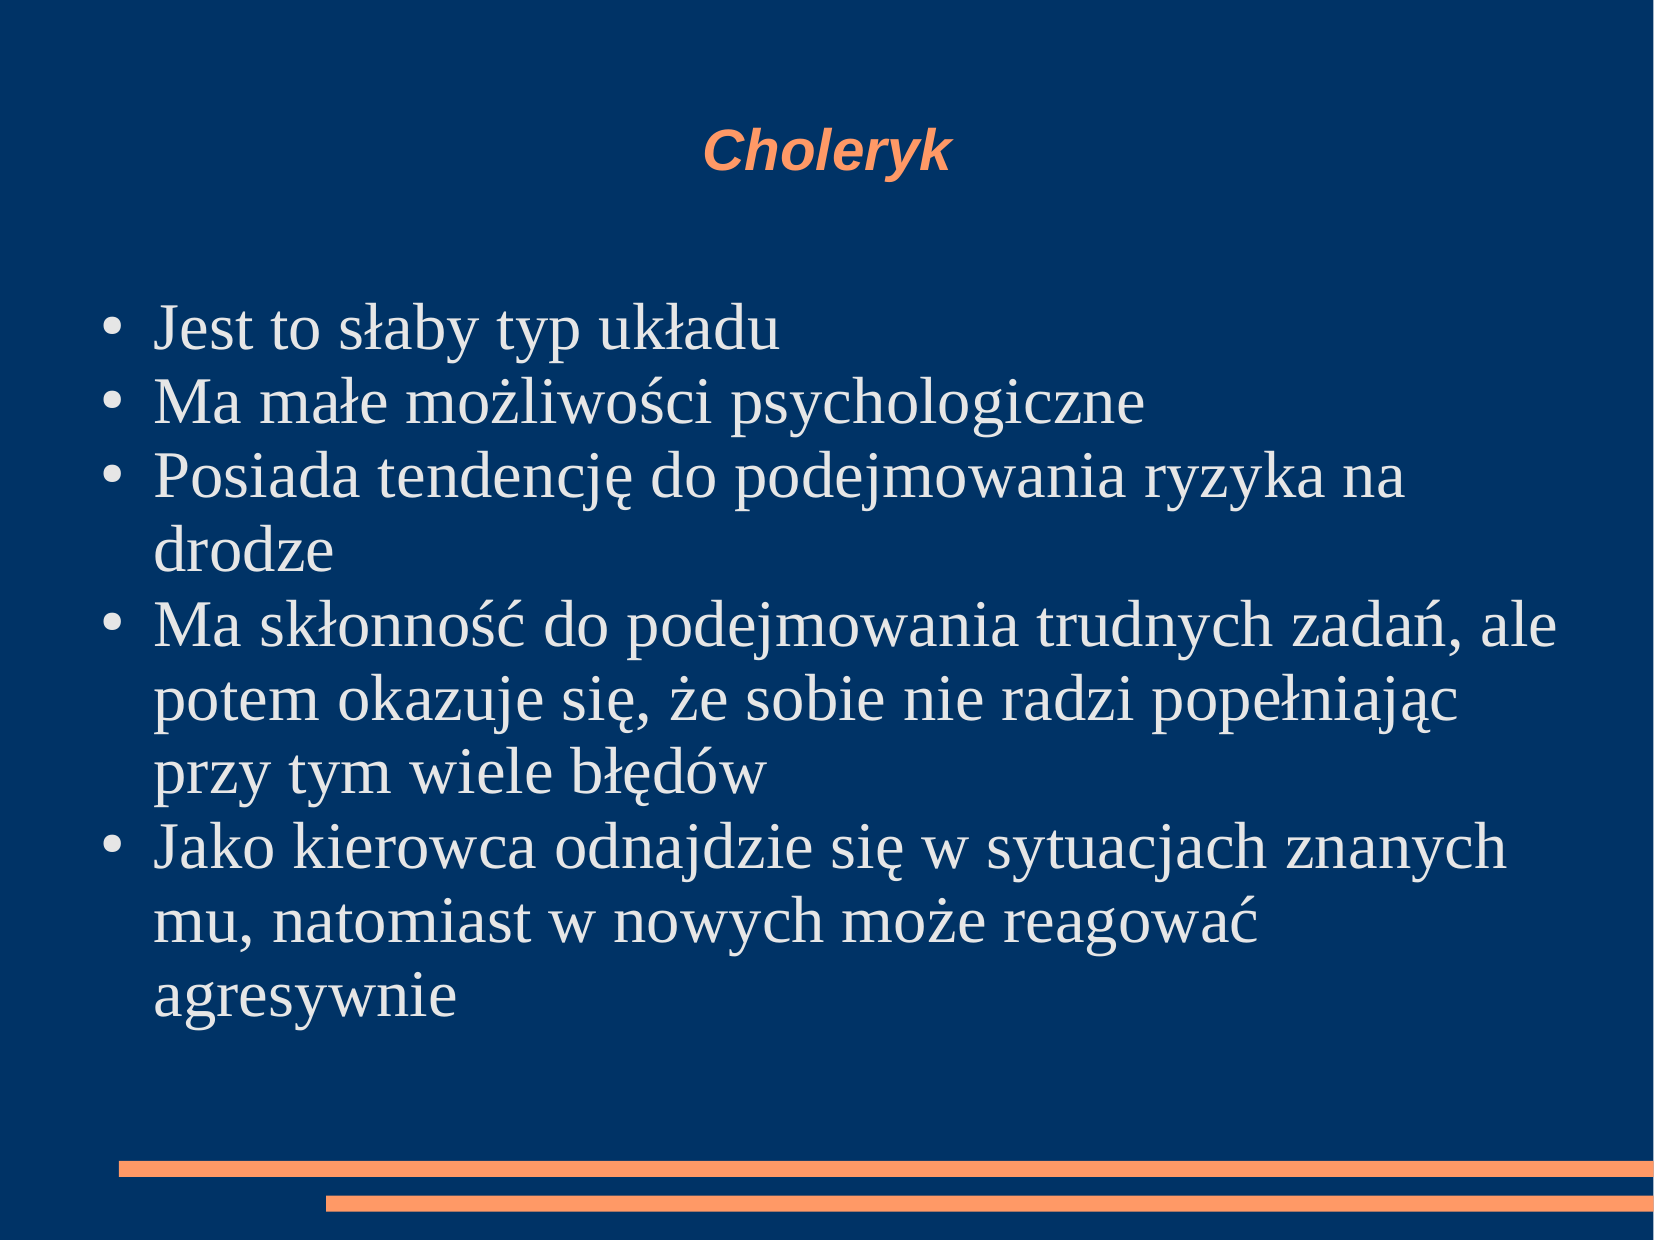

# Choleryk
Jest to słaby typ układu
Ma małe możliwości psychologiczne
Posiada tendencję do podejmowania ryzyka na drodze
Ma skłonność do podejmowania trudnych zadań, ale potem okazuje się, że sobie nie radzi popełniając przy tym wiele błędów
Jako kierowca odnajdzie się w sytuacjach znanych mu, natomiast w nowych może reagować agresywnie